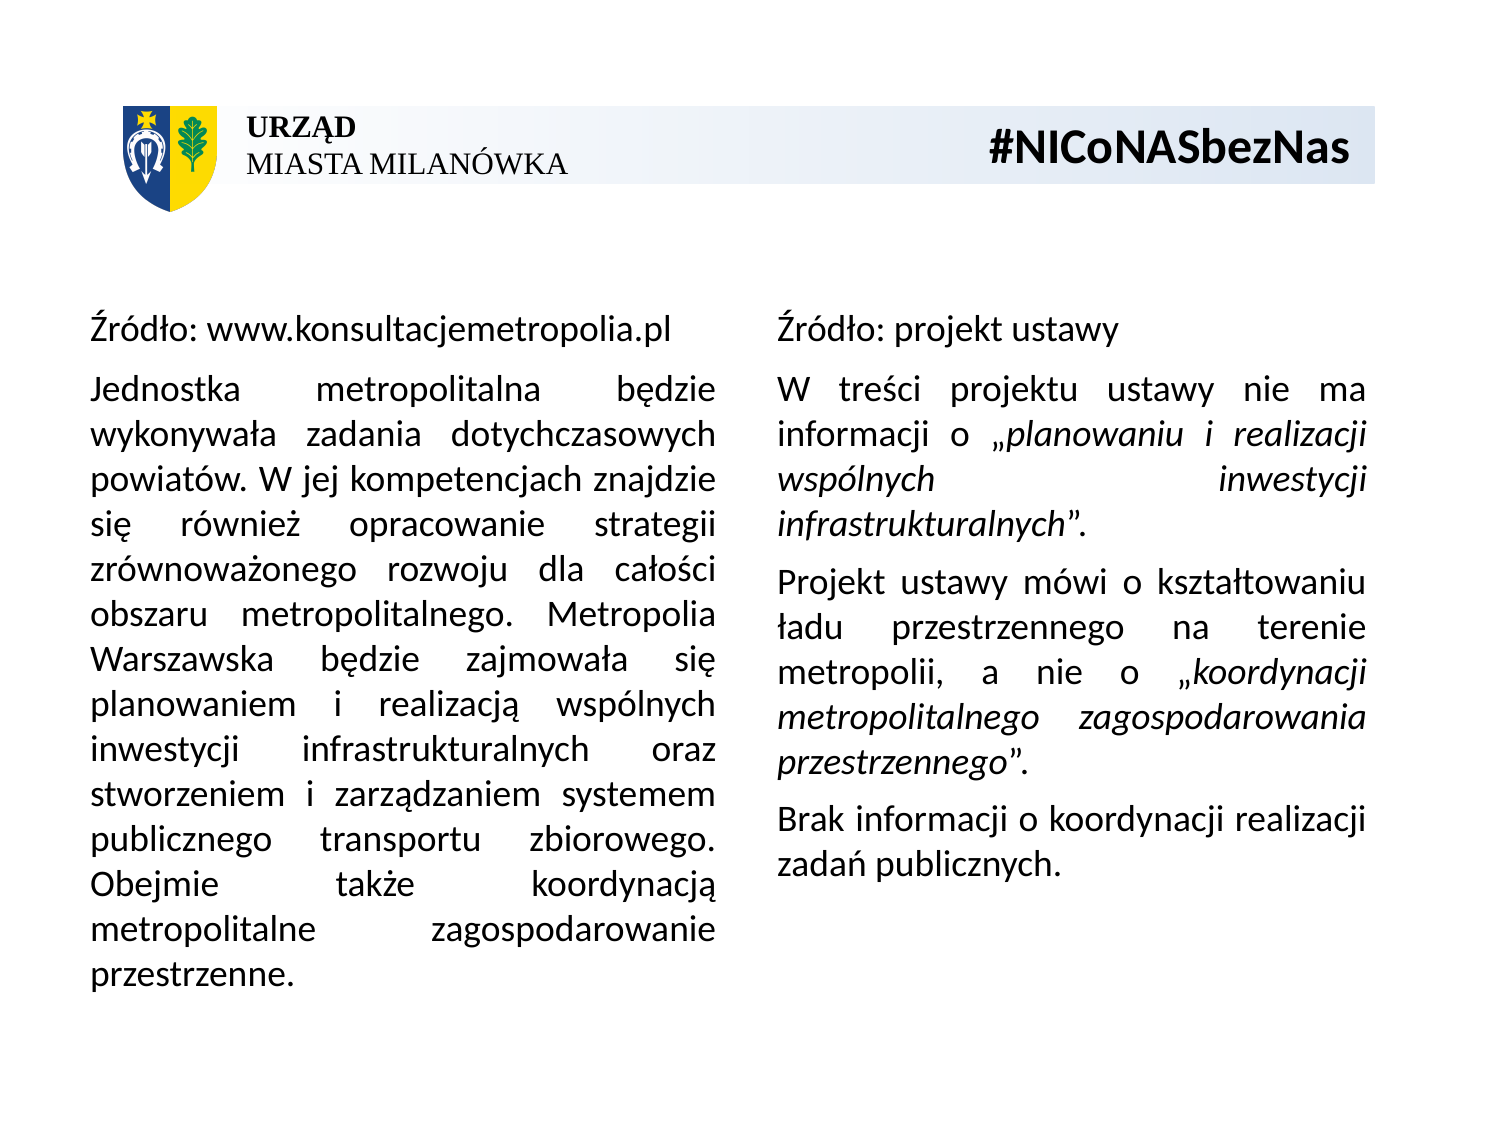

Urząd
Miasta Milanówka
#NICoNASbezNas
# Źródło: www.konsultacjemetropolia.pl
Źródło: projekt ustawy
Jednostka metropolitalna będzie wykonywała zadania dotychczasowych powiatów. W jej kompetencjach znajdzie się również opracowanie strategii zrównoważonego rozwoju dla całości obszaru metropolitalnego. Metropolia Warszawska będzie zajmowała się planowaniem i realizacją wspólnych inwestycji infrastrukturalnych oraz stworzeniem i zarządzaniem systemem publicznego transportu zbiorowego. Obejmie także koordynacją metropolitalne zagospodarowanie przestrzenne.
W treści projektu ustawy nie ma informacji o „planowaniu i realizacji wspólnych inwestycji infrastrukturalnych”.
Projekt ustawy mówi o kształtowaniu ładu przestrzennego na terenie metropolii, a nie o „koordynacji metropolitalnego zagospodarowania przestrzennego”.
Brak informacji o koordynacji realizacji zadań publicznych.